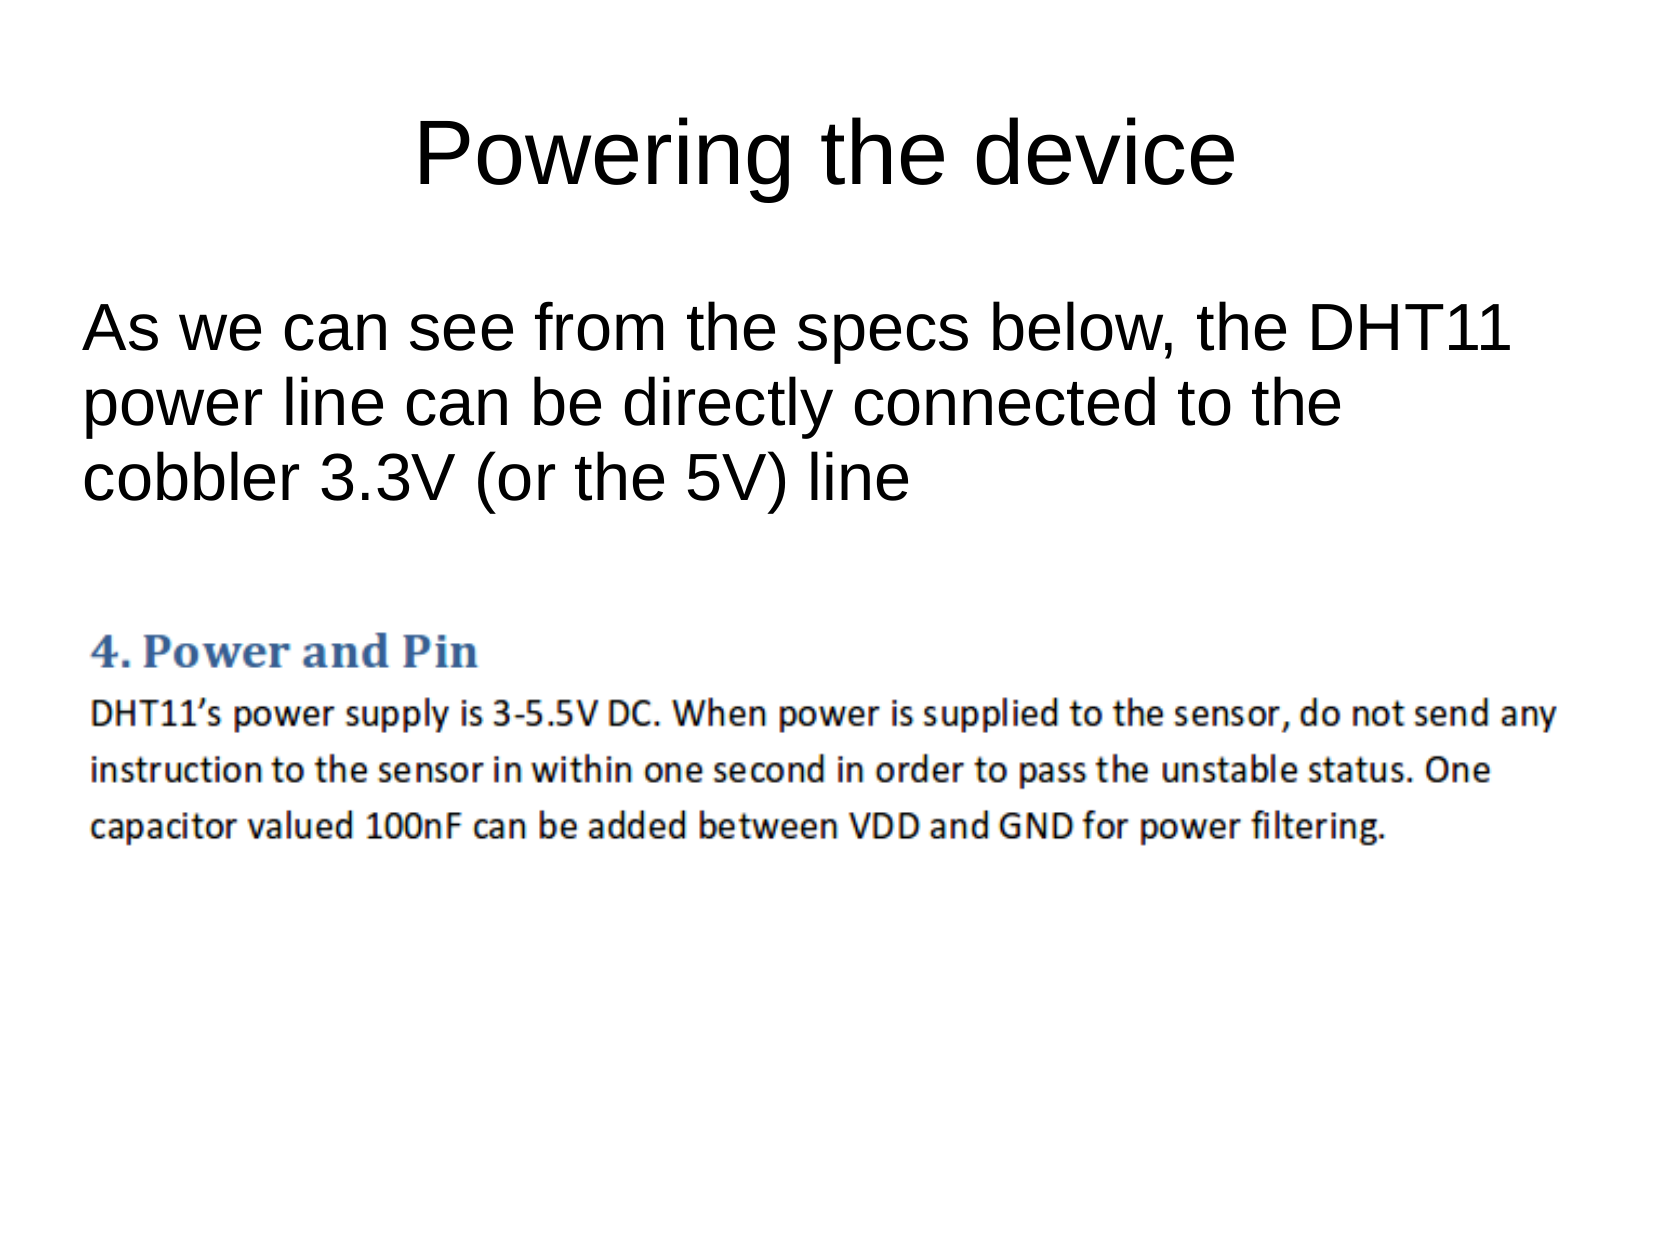

# Powering the device
As we can see from the specs below, the DHT11 power line can be directly connected to the cobbler 3.3V (or the 5V) line